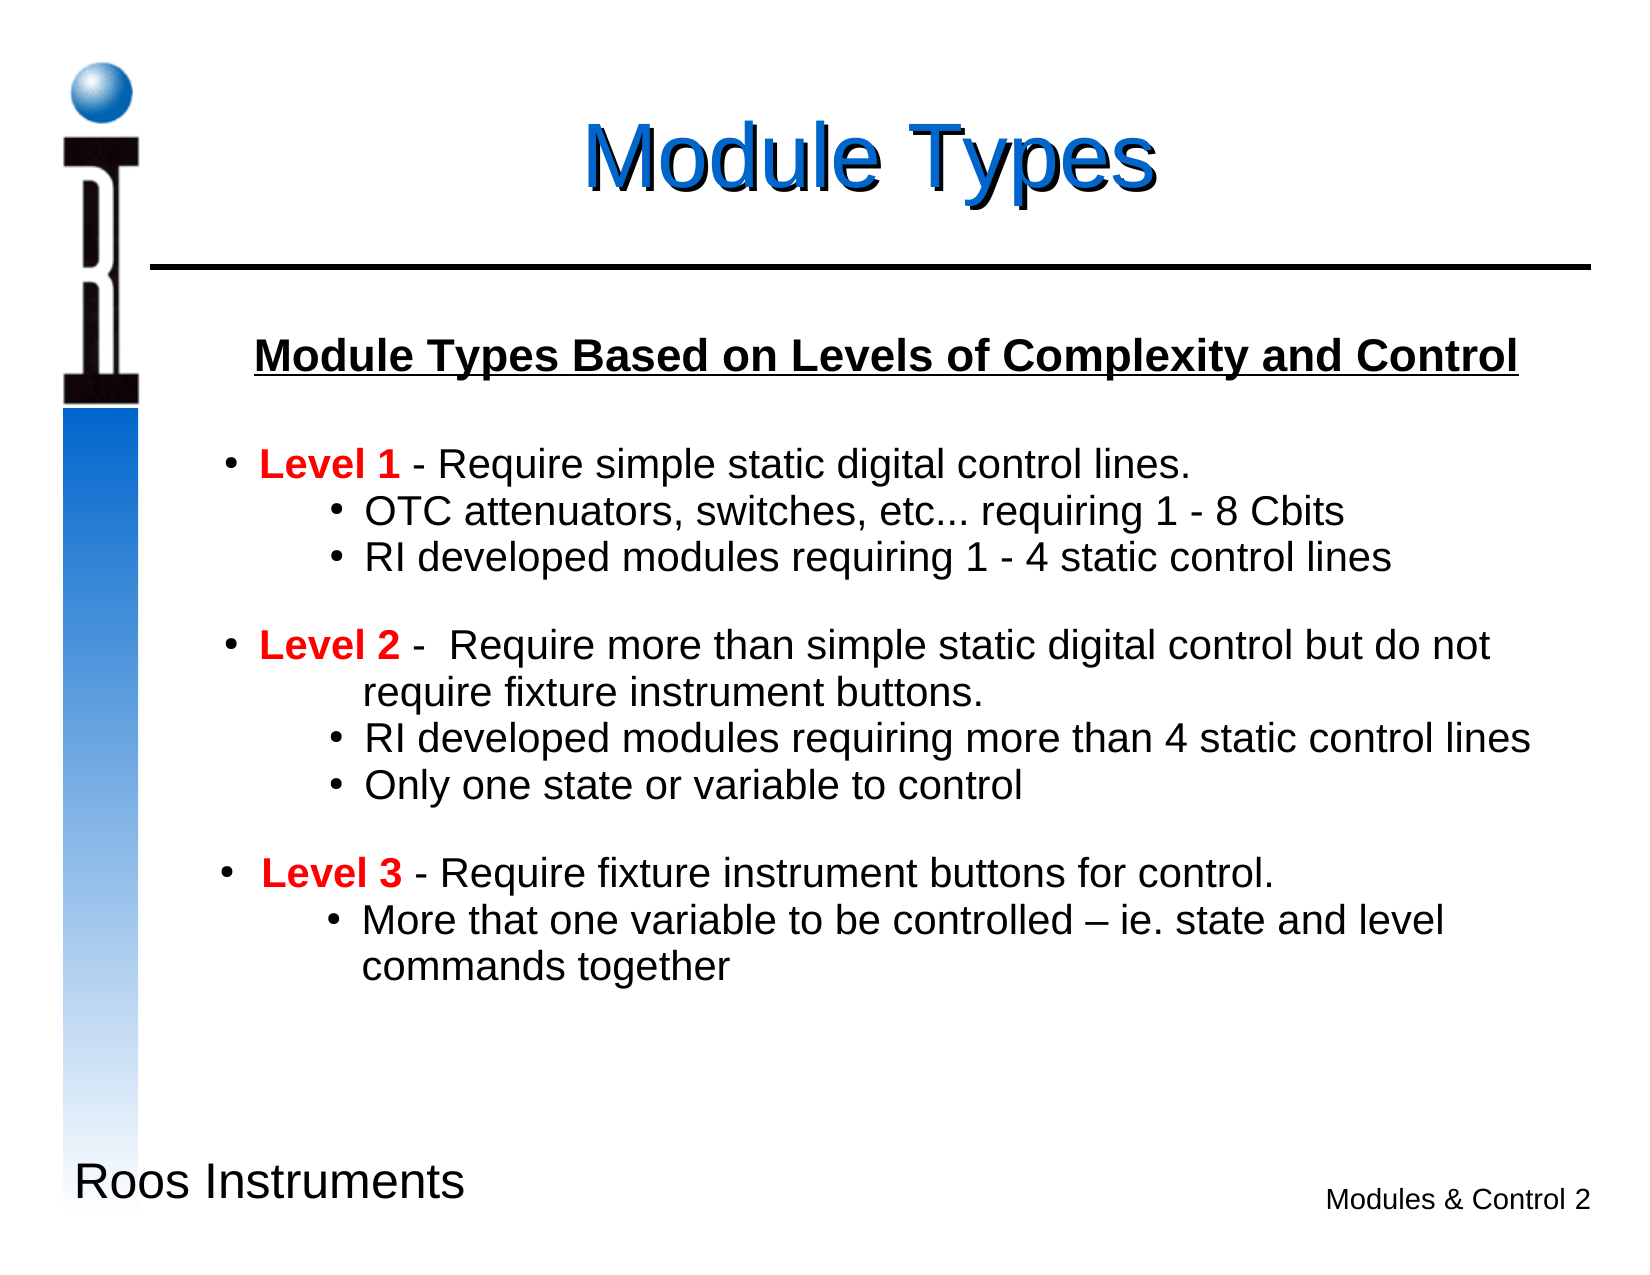

# Module Types
Module Types Based on Levels of Complexity and Control
Level 1 - Require simple static digital control lines.
OTC attenuators, switches, etc... requiring 1 - 8 Cbits
RI developed modules requiring 1 - 4 static control lines
Level 2 - Require more than simple static digital control but do not
 require fixture instrument buttons.
RI developed modules requiring more than 4 static control lines
Only one state or variable to control
Level 3 - Require fixture instrument buttons for control.
More that one variable to be controlled – ie. state and level commands together
2